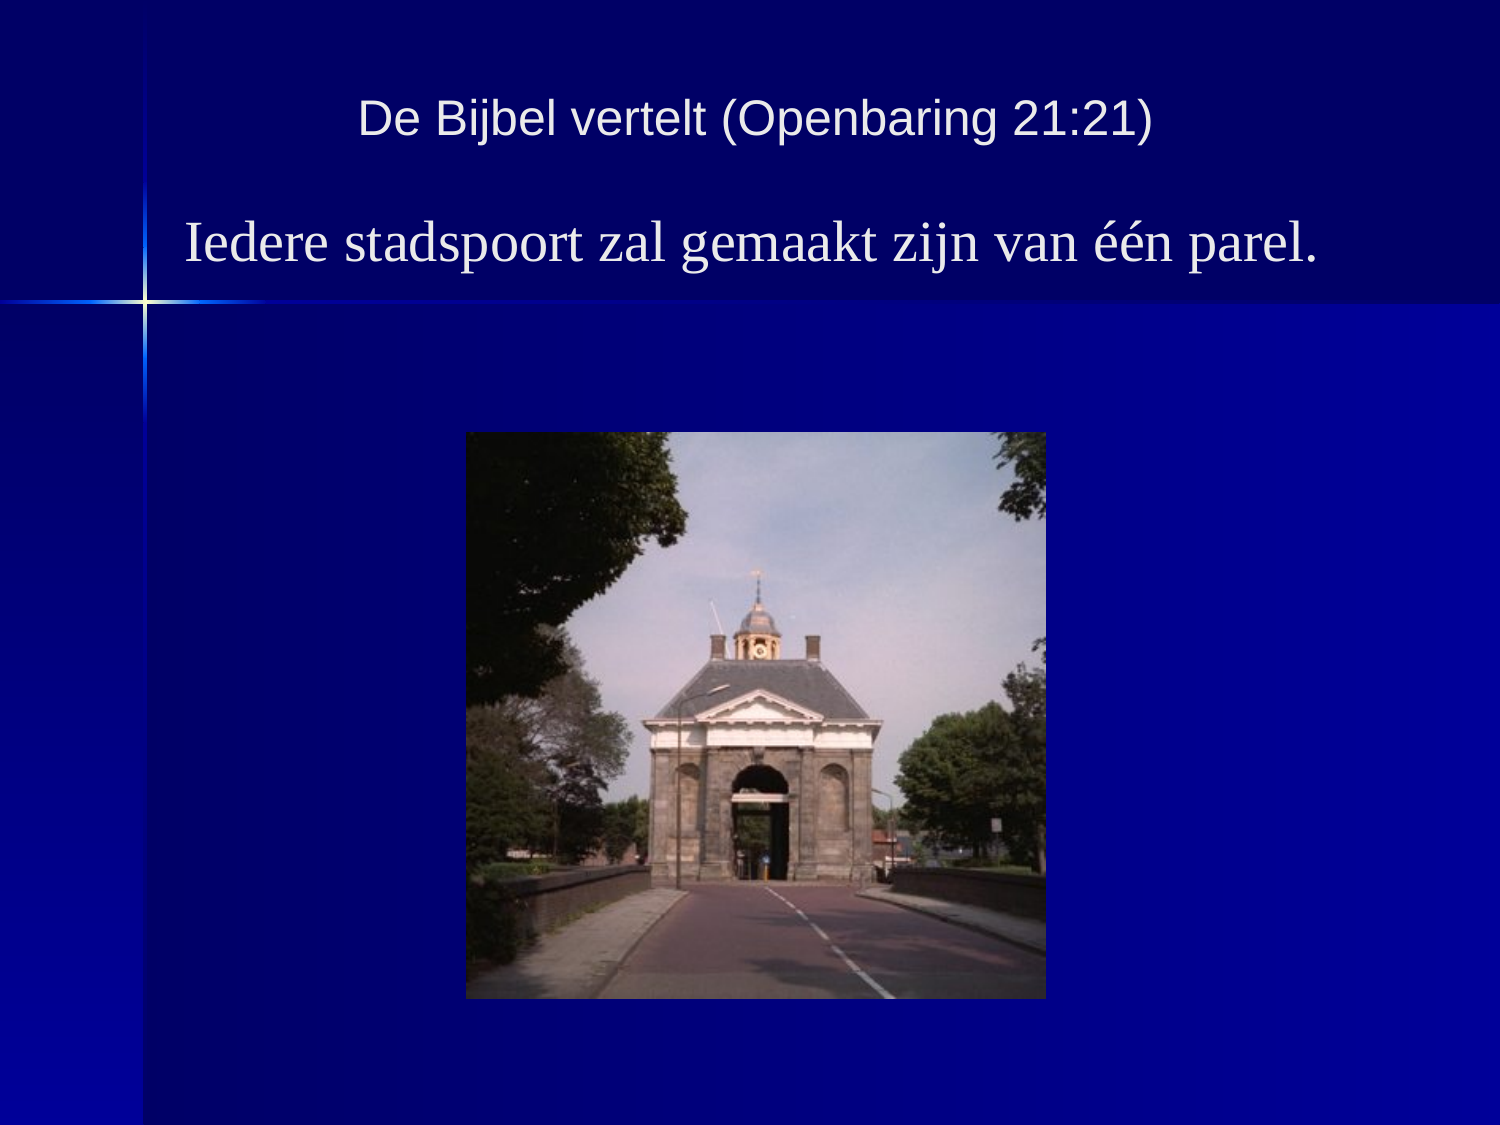

De Bijbel vertelt (Openbaring 21:21)
Iedere stadspoort zal gemaakt zijn van één parel.